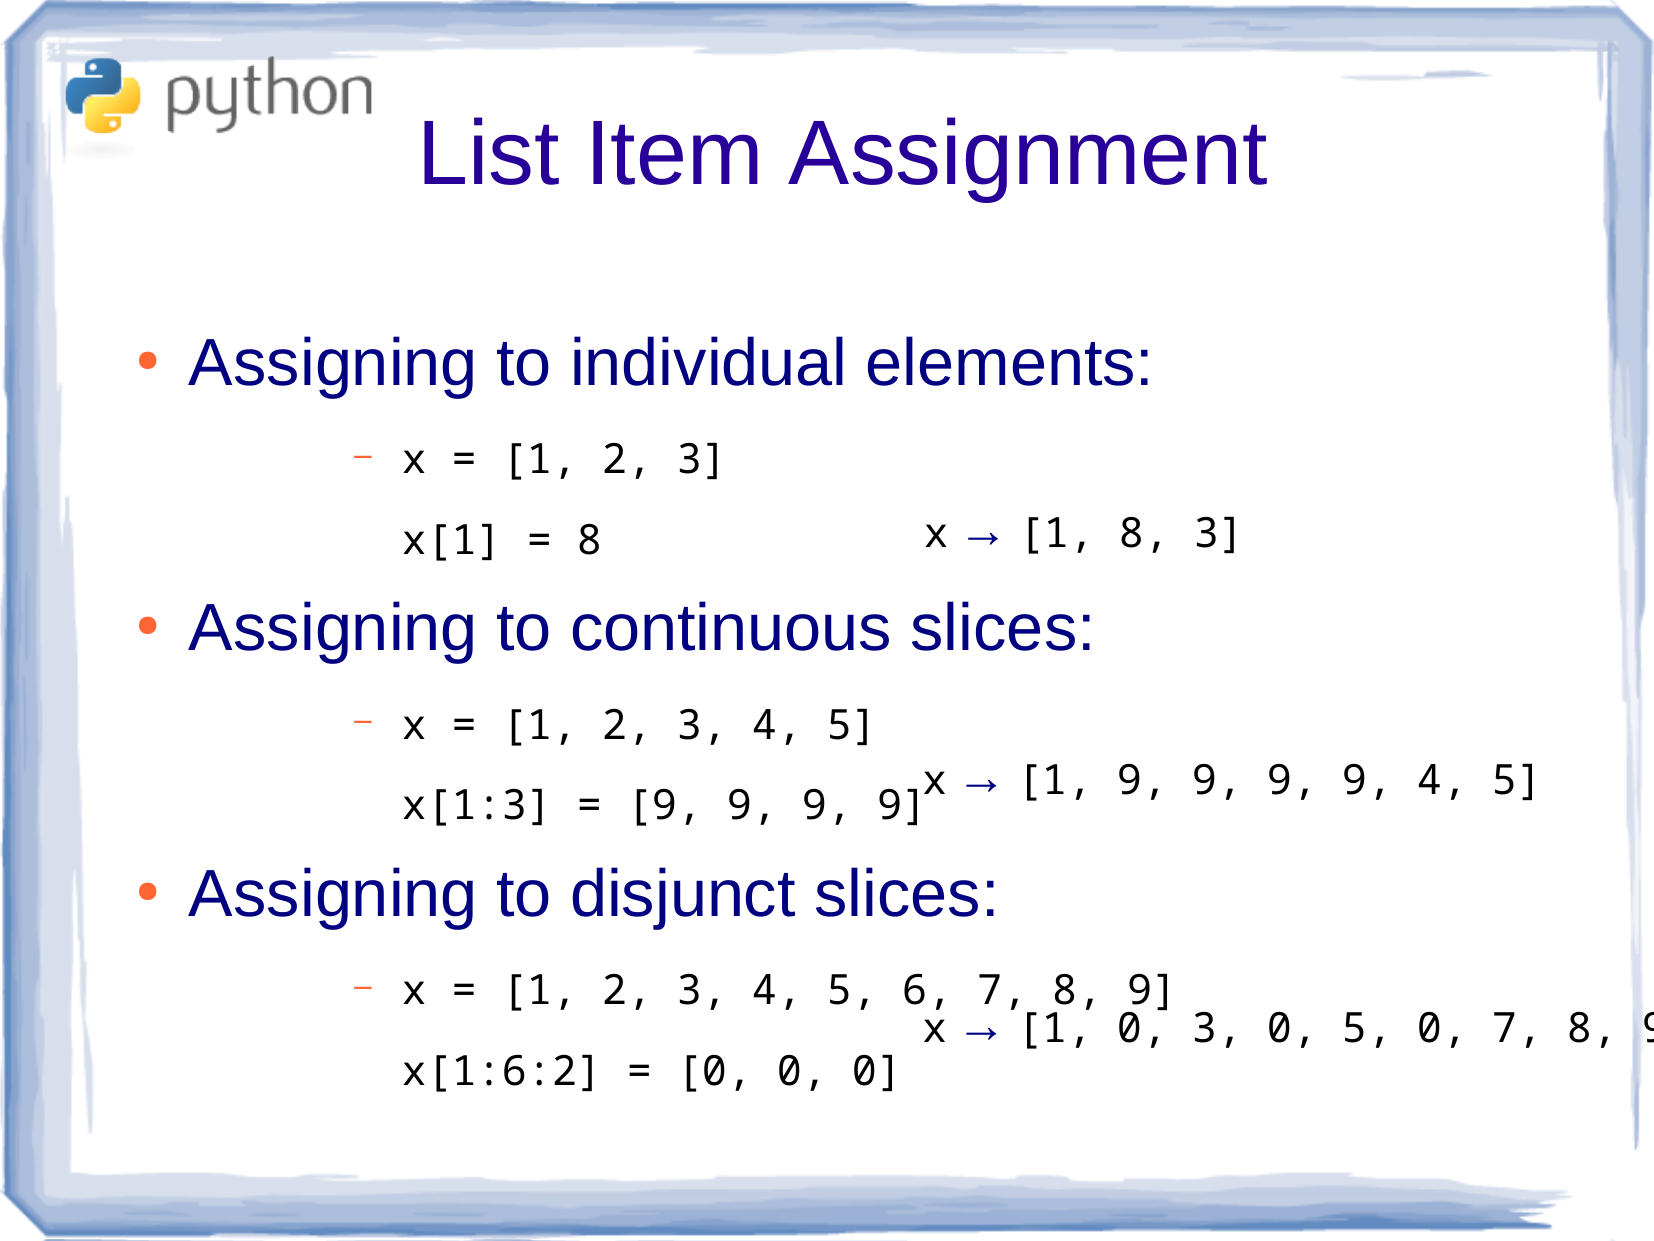

# List Item Assignment
Assigning to individual elements:
x = [1, 2, 3]
x[1] = 8
Assigning to continuous slices:
x = [1, 2, 3, 4, 5]
x[1:3] = [9, 9, 9, 9]
Assigning to disjunct slices:
x = [1, 2, 3, 4, 5, 6, 7, 8, 9]
x[1:6:2] = [0, 0, 0]
x → [1, 8, 3]
x → [1, 9, 9, 9, 9, 4, 5]
x → [1, 0, 3, 0, 5, 0, 7, 8, 9]